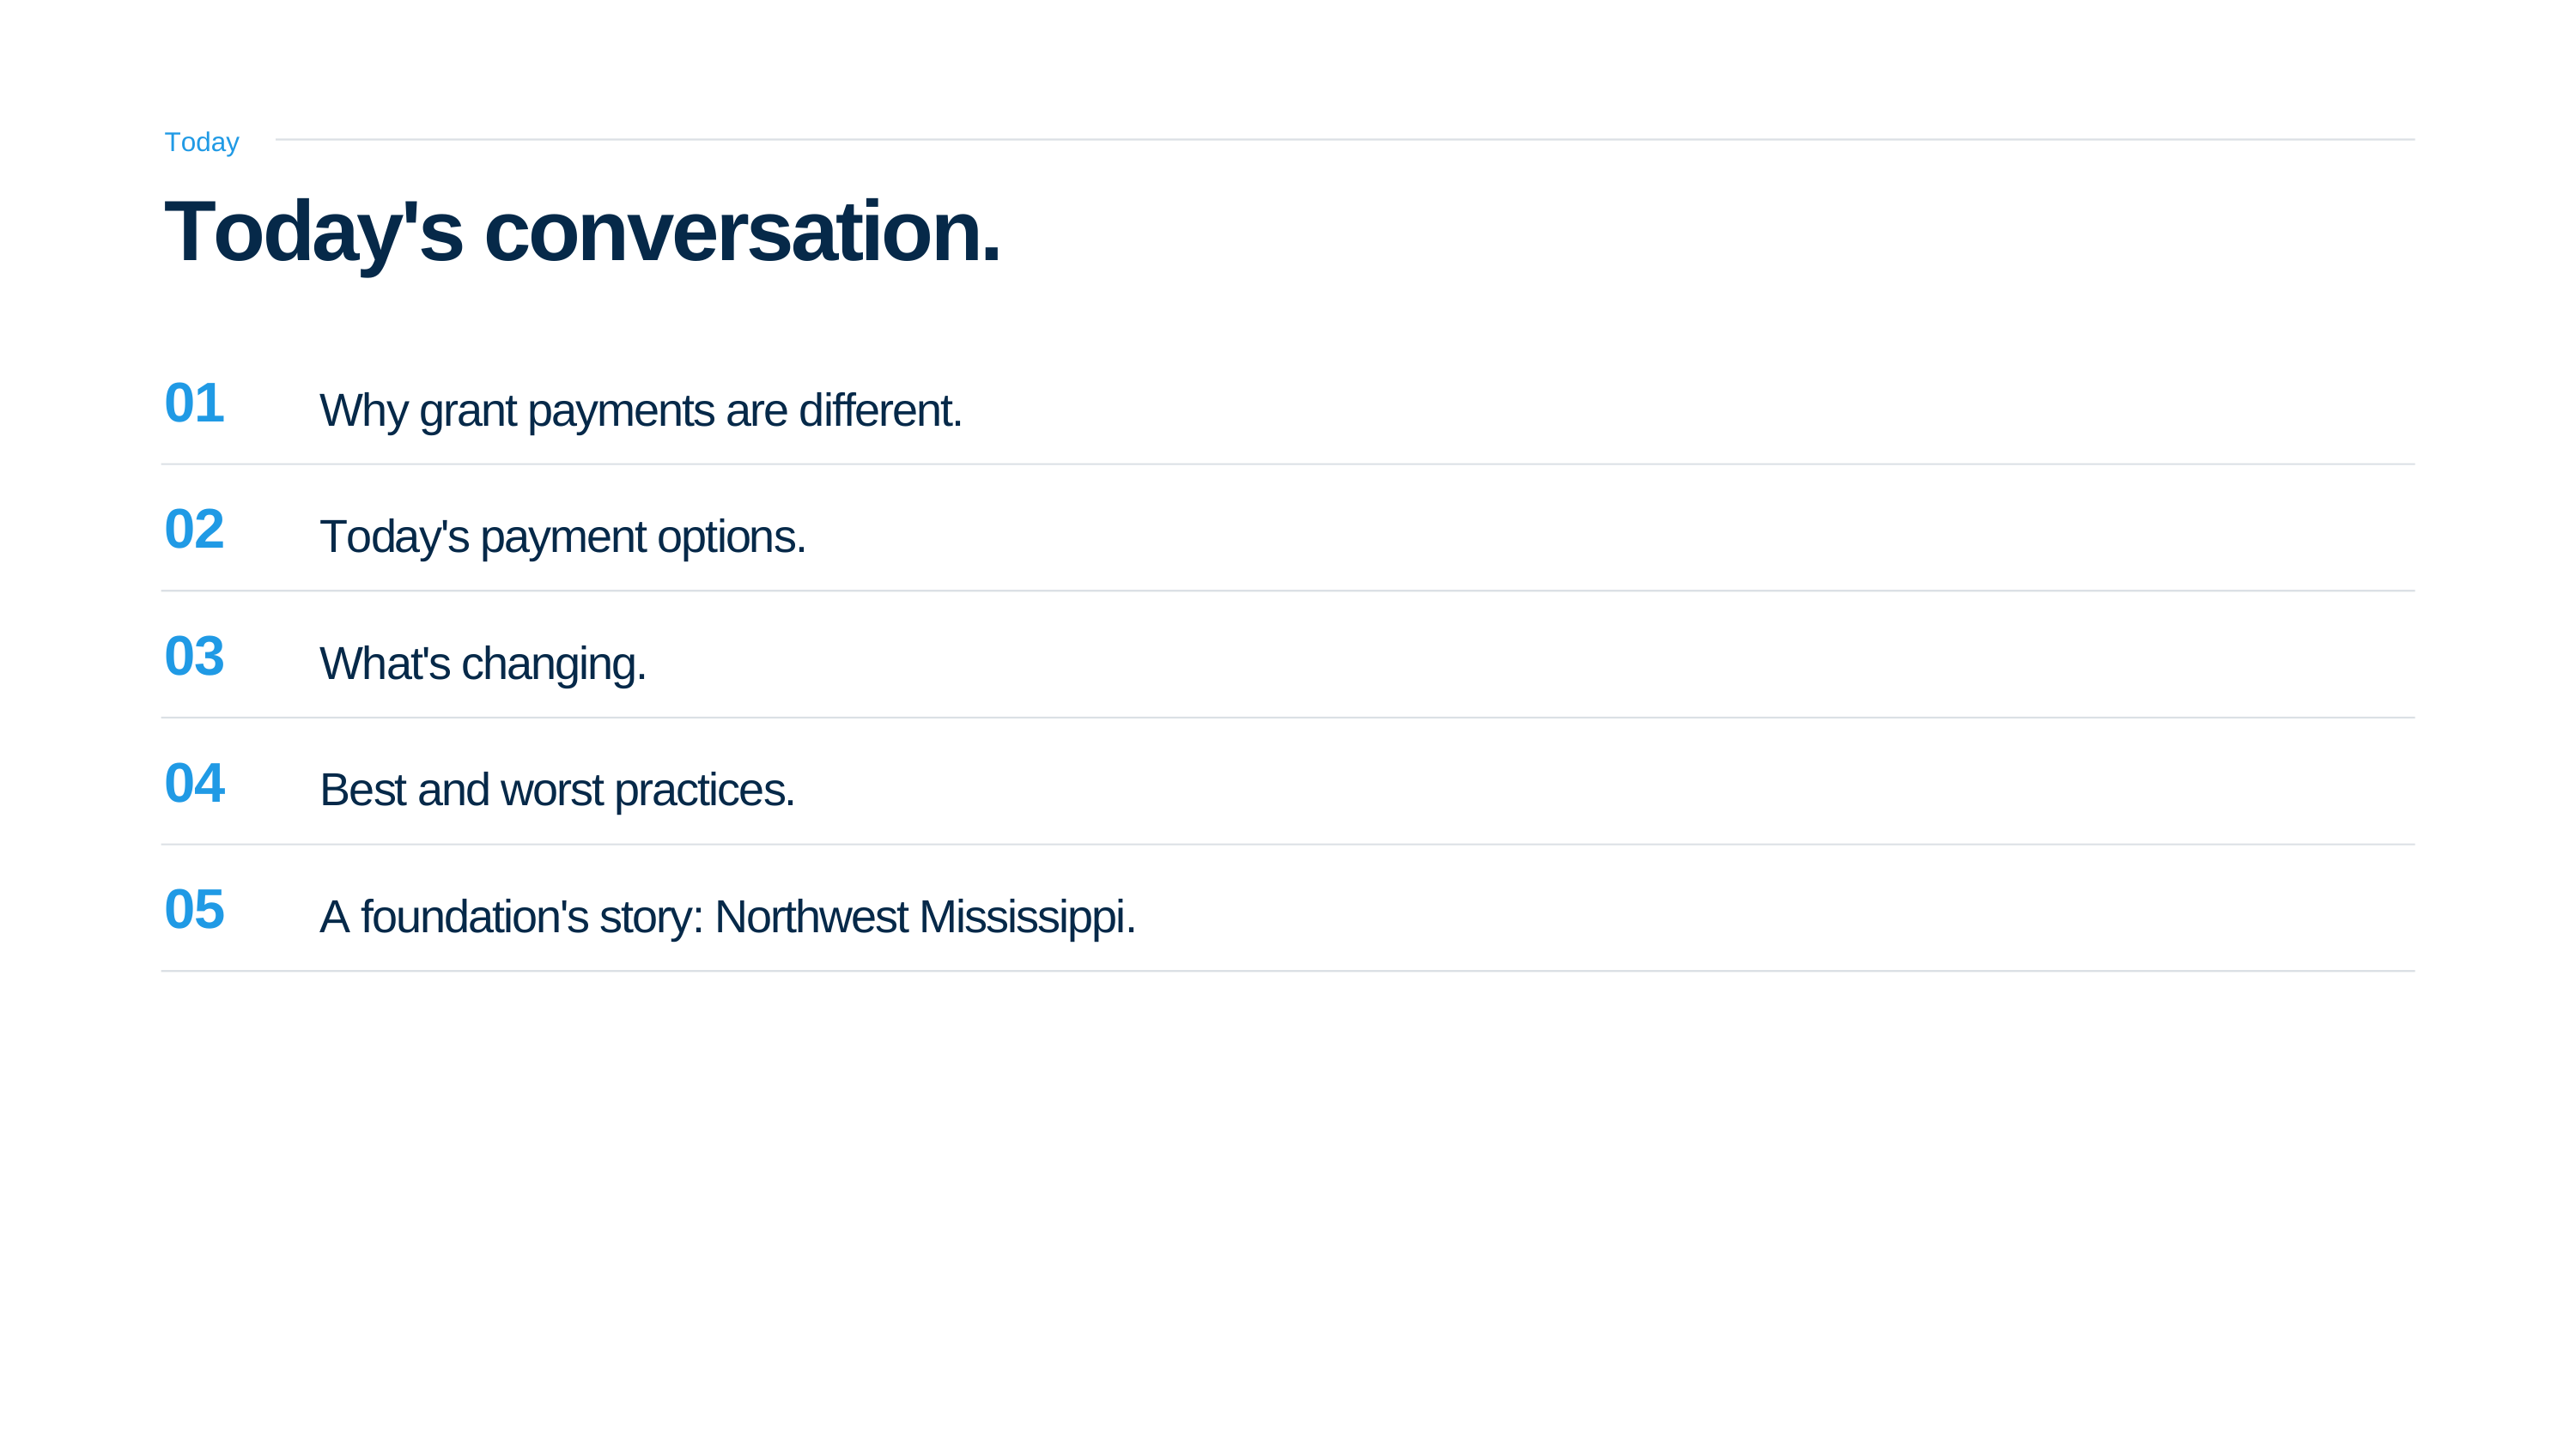

Today
Today's conversation.
01
Why grant payments are different.
02
Today's payment options.
03
What's changing.
04
Best and worst practices.
05
A foundation's story: Northwest Mississippi.